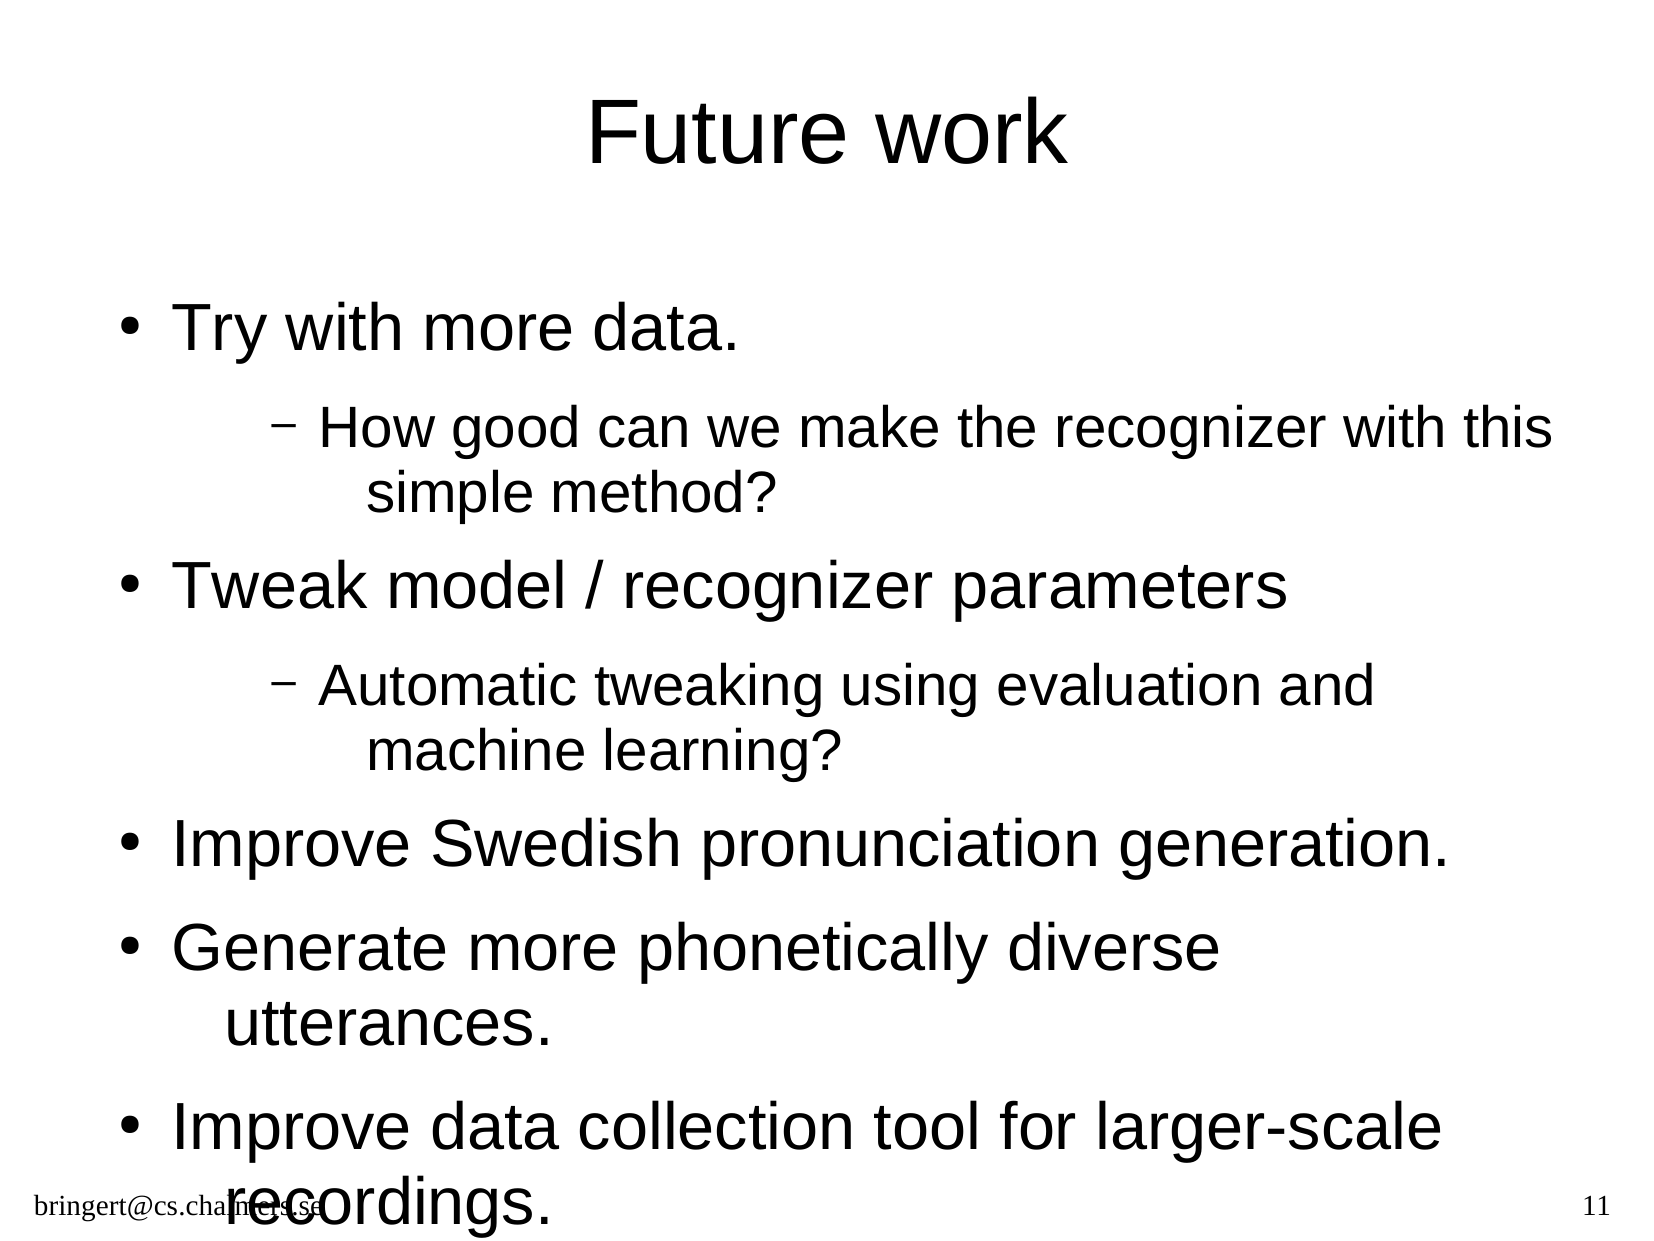

# Future work
Try with more data.
How good can we make the recognizer with this simple method?
Tweak model / recognizer parameters
Automatic tweaking using evaluation and machine learning?
Improve Swedish pronunciation generation.
Generate more phonetically diverse utterances.
Improve data collection tool for larger-scale recordings.
bringert@cs.chalmers.se
11